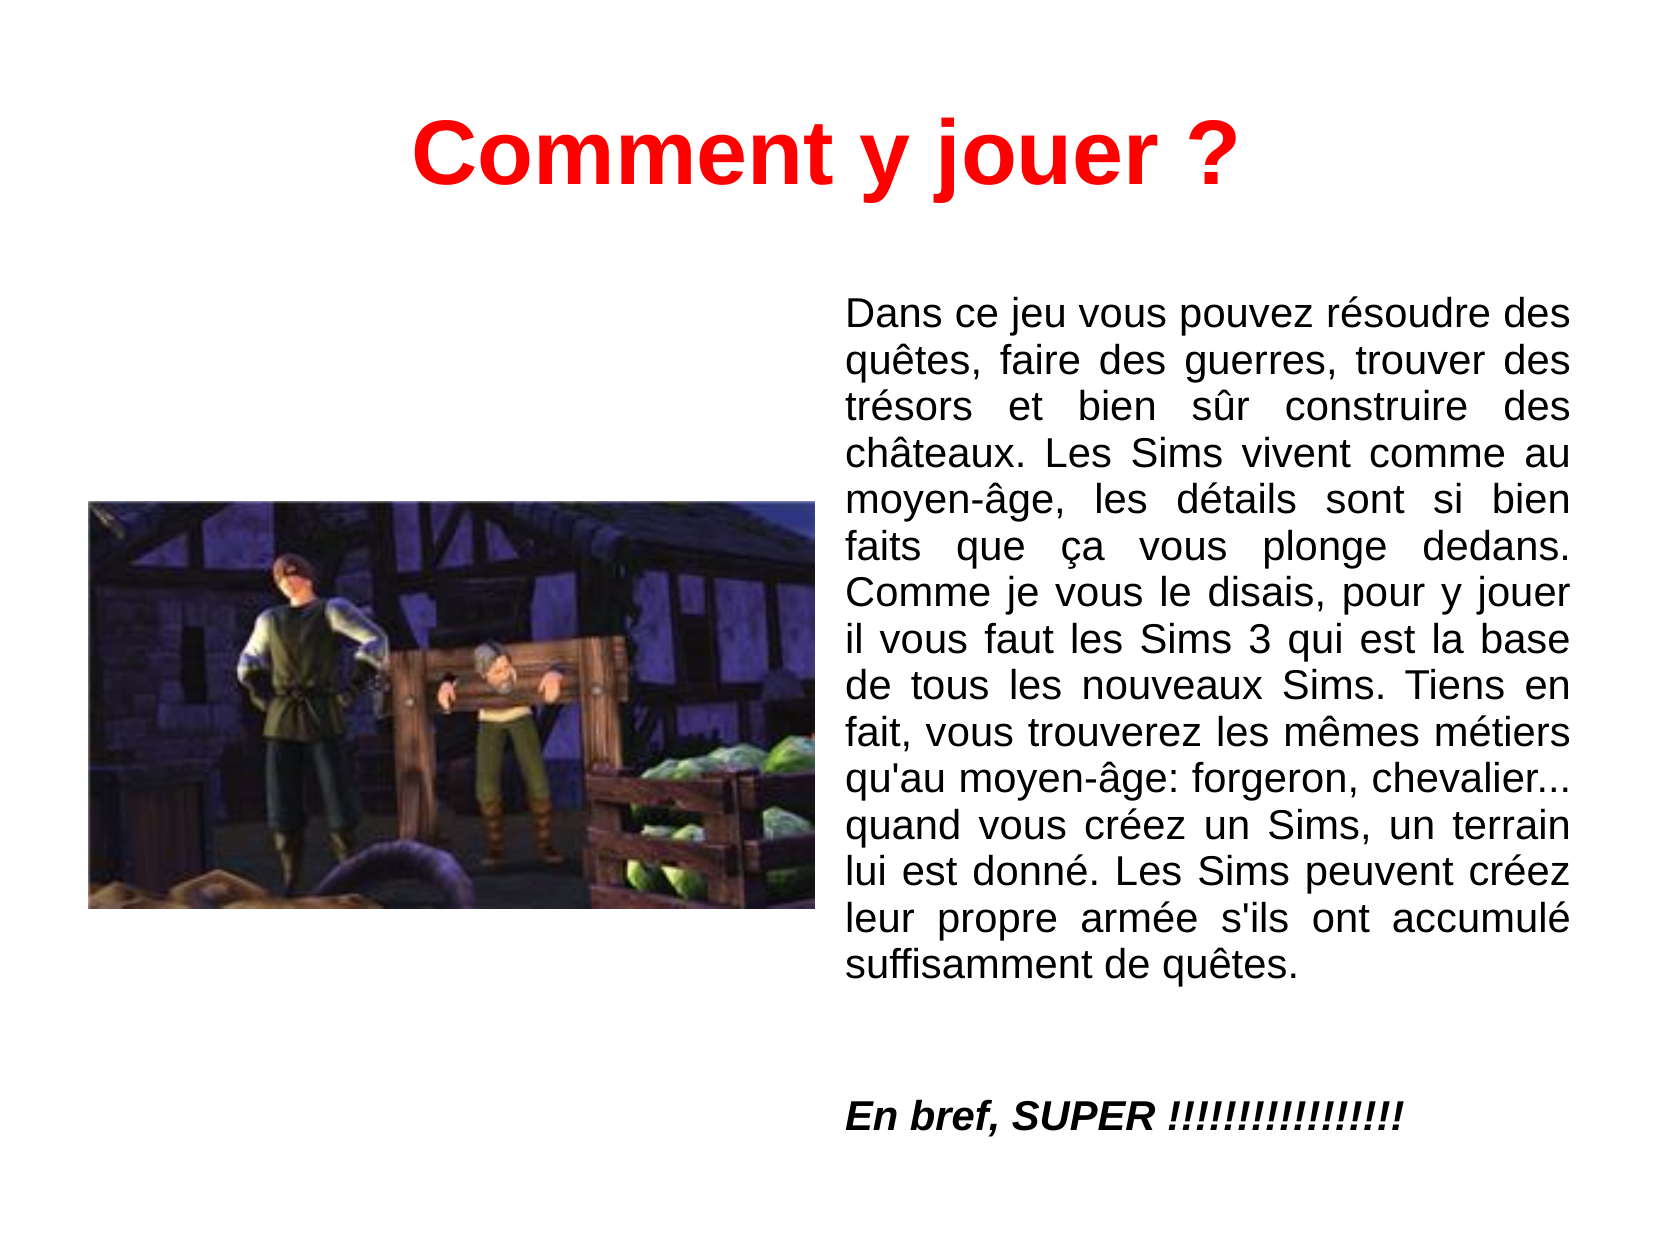

# Comment y jouer ?
Dans ce jeu vous pouvez résoudre des quêtes, faire des guerres, trouver des trésors et bien sûr construire des châteaux. Les Sims vivent comme au moyen-âge, les détails sont si bien faits que ça vous plonge dedans. Comme je vous le disais, pour y jouer il vous faut les Sims 3 qui est la base de tous les nouveaux Sims. Tiens en fait, vous trouverez les mêmes métiers qu'au moyen-âge: forgeron, chevalier... quand vous créez un Sims, un terrain lui est donné. Les Sims peuvent créez leur propre armée s'ils ont accumulé suffisamment de quêtes.
En bref, SUPER !!!!!!!!!!!!!!!!!